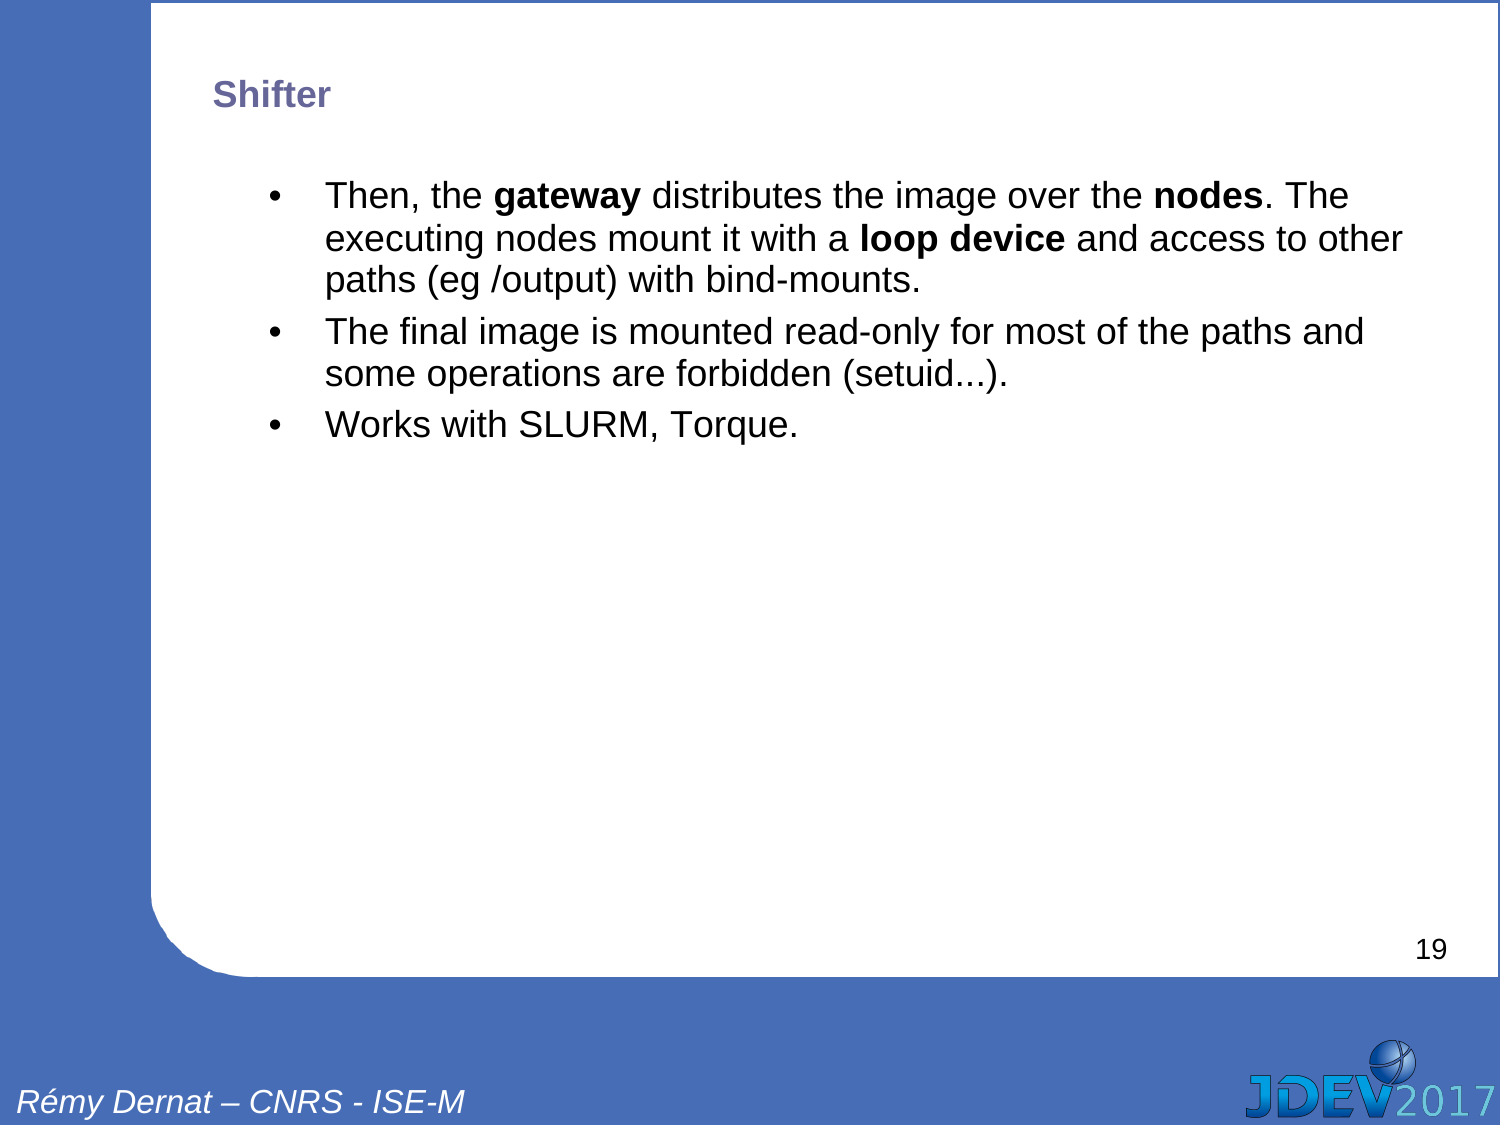

# Shifter
Then, the gateway distributes the image over the nodes. The executing nodes mount it with a loop device and access to other paths (eg /output) with bind-mounts.
The final image is mounted read-only for most of the paths and some operations are forbidden (setuid...).
Works with SLURM, Torque.
19
Rémy Dernat – CNRS - ISE-M